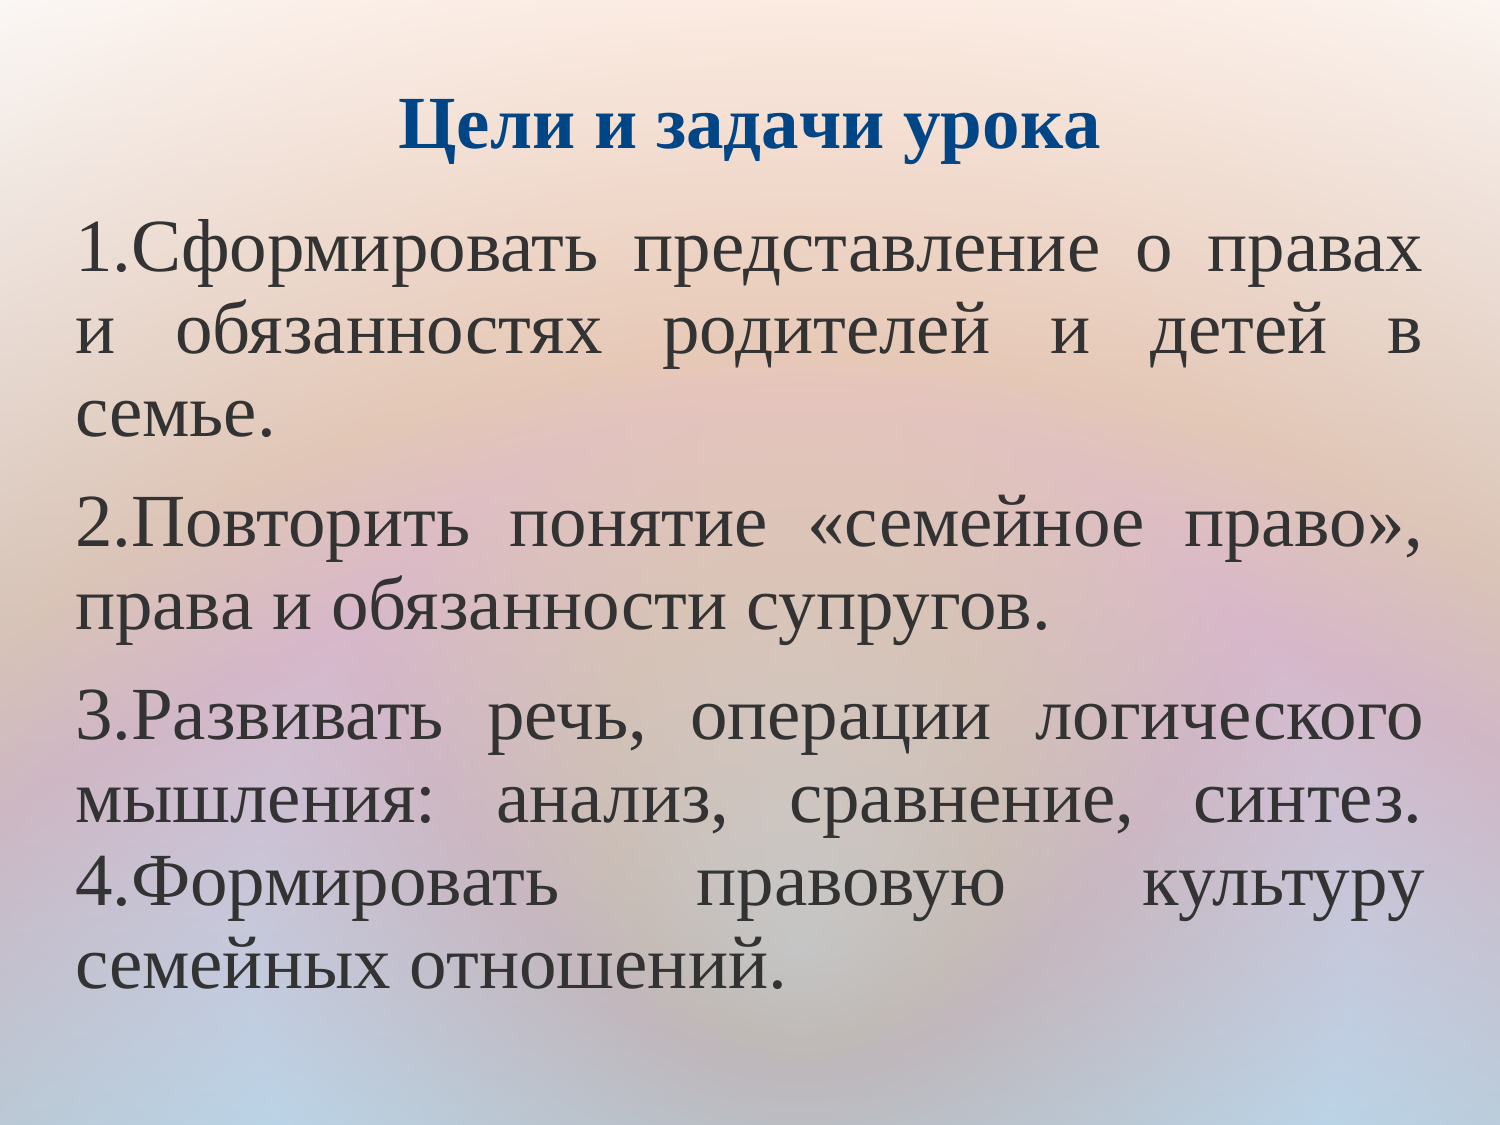

# Цели и задачи урока
1.Сформировать представление о правах и обязанностях родителей и детей в семье.
2.Повторить понятие «семейное право», права и обязанности супругов.
3.Развивать речь, операции логического мышления: анализ, сравнение, синтез.
4.Формировать правовую культуру семейных отношений.